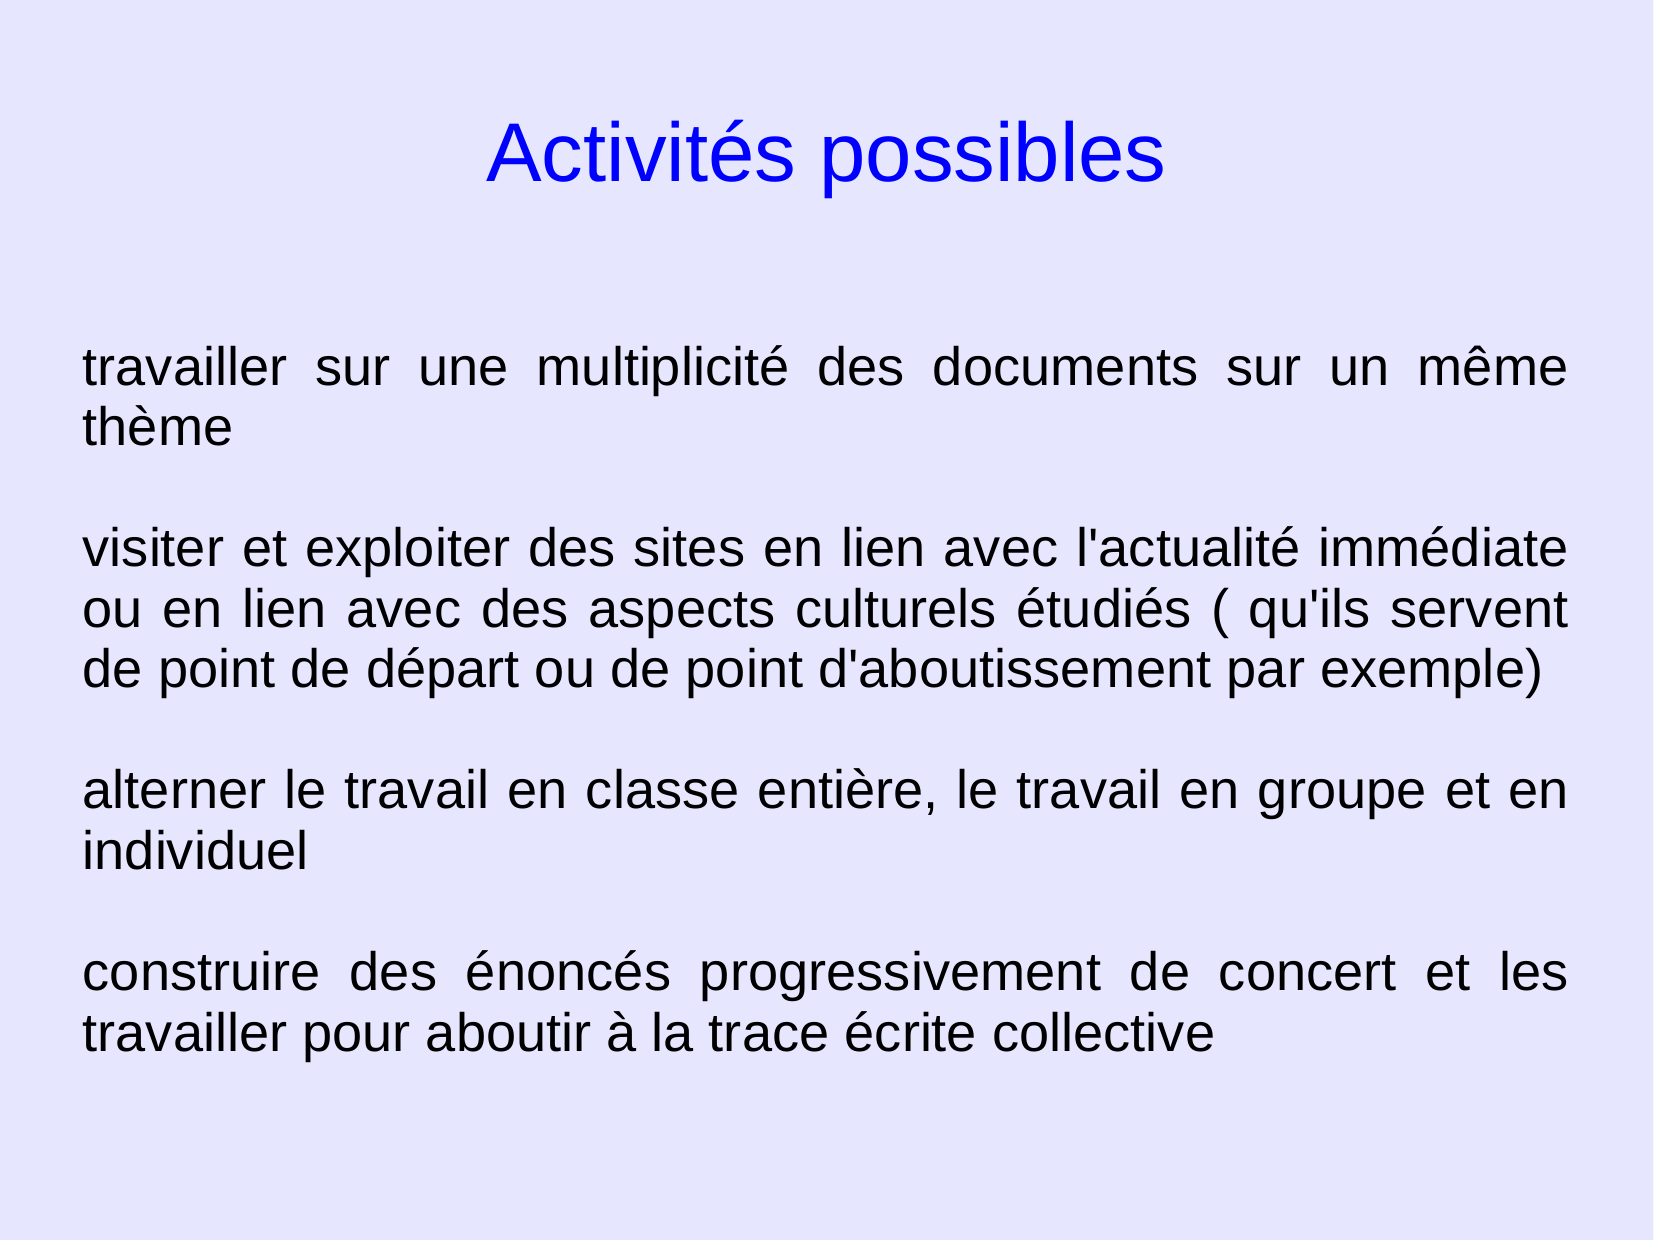

# Activités possibles
travailler sur une multiplicité des documents sur un même thème
visiter et exploiter des sites en lien avec l'actualité immédiate ou en lien avec des aspects culturels étudiés ( qu'ils servent de point de départ ou de point d'aboutissement par exemple)
alterner le travail en classe entière, le travail en groupe et en individuel
construire des énoncés progressivement de concert et les travailler pour aboutir à la trace écrite collective